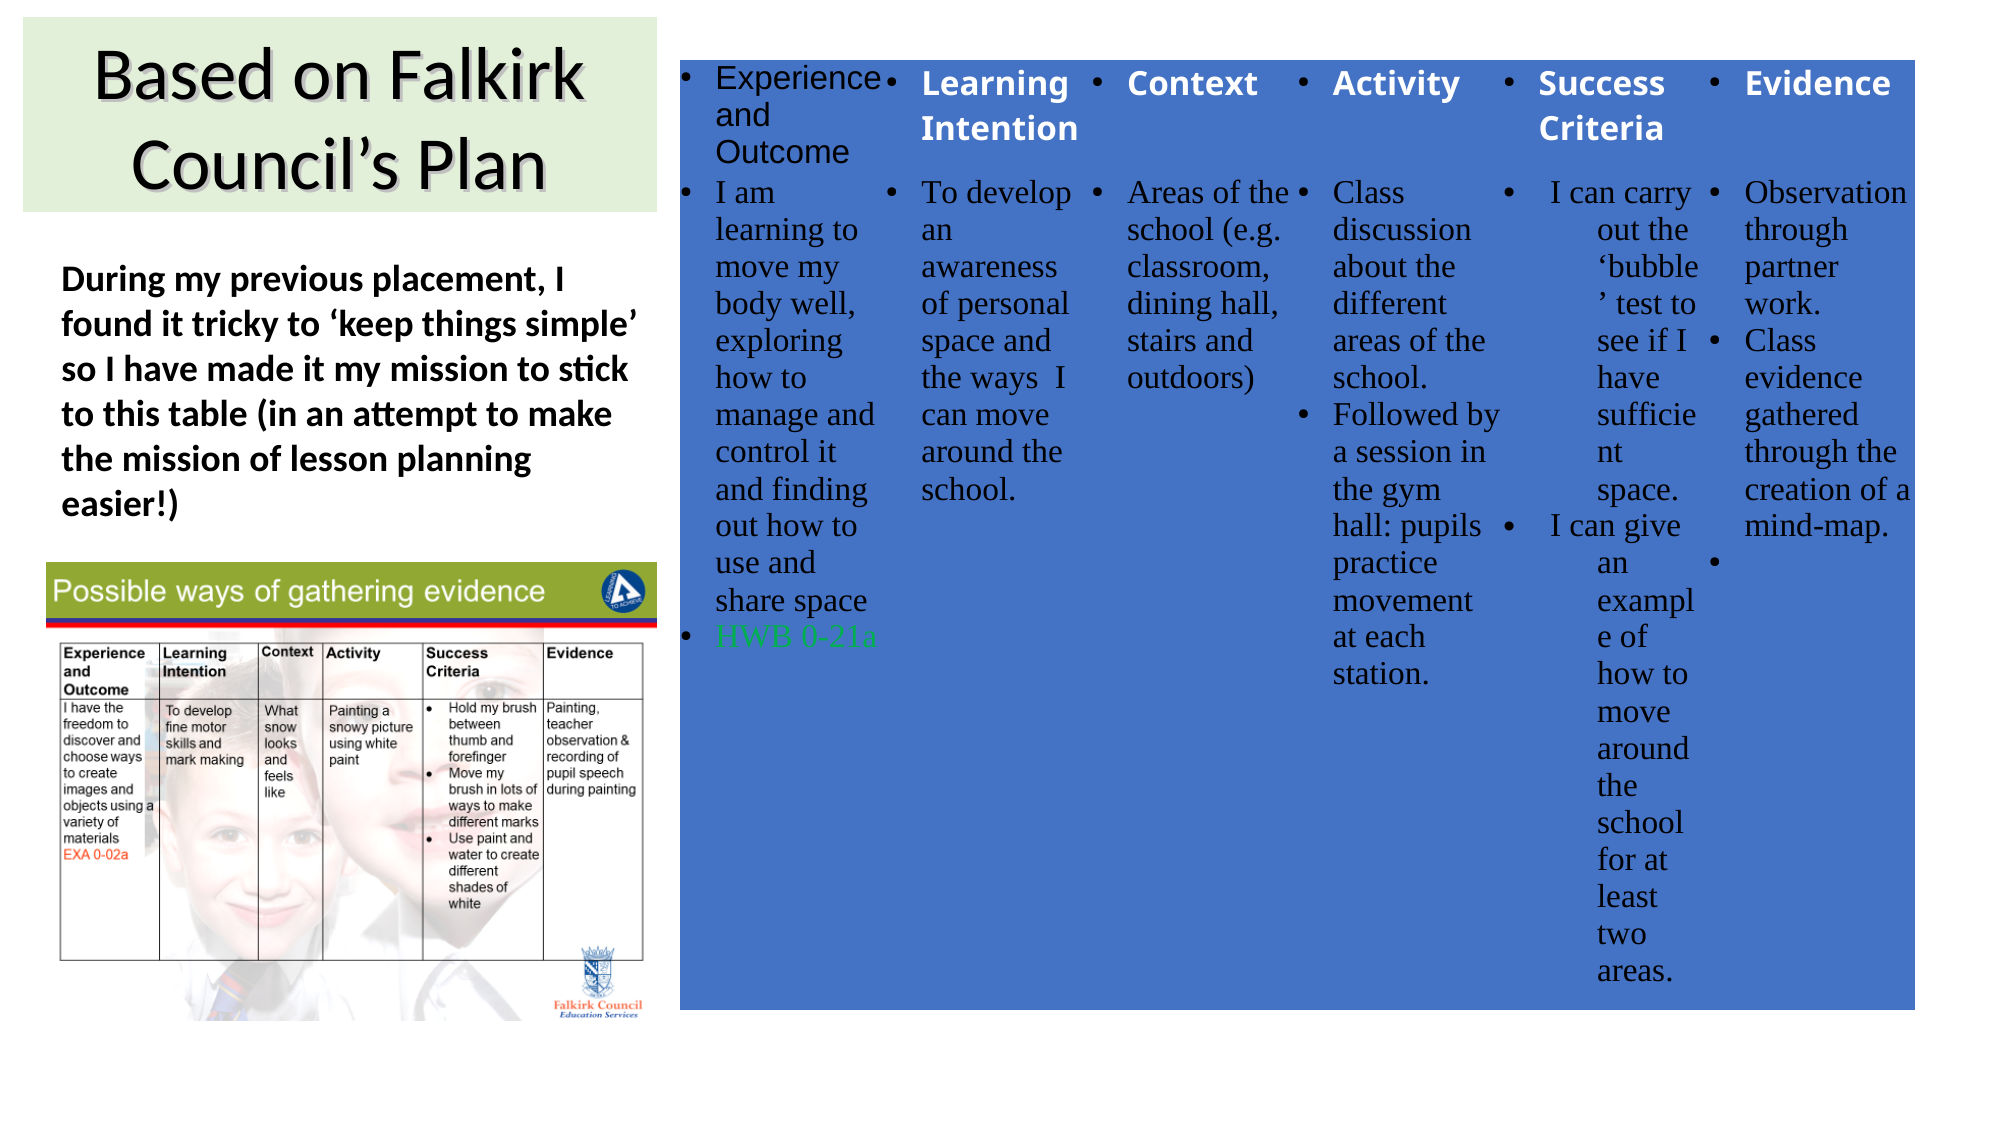

Based on Falkirk Council’s Plan
| Experience and Outcome | Learning Intention | Context | Activity | Success Criteria | Evidence |
| --- | --- | --- | --- | --- | --- |
| I am learning to move my body well, exploring how to manage and control it and finding out how to use and share space HWB 0-21a | To develop an awareness of personal space and the ways I can move around the school. | Areas of the school (e.g. classroom, dining hall, stairs and outdoors) | Class discussion about the different areas of the school. Followed by a session in the gym hall: pupils practice movement at each station. | I can carry out the ‘bubble’ test to see if I have sufficient space. I can give an example of how to move around the school for at least two areas. | Observation through partner work. Class evidence gathered through the creation of a mind-map. |
During my previous placement, I found it tricky to ‘keep things simple’ so I have made it my mission to stick to this table (in an attempt to make the mission of lesson planning easier!)